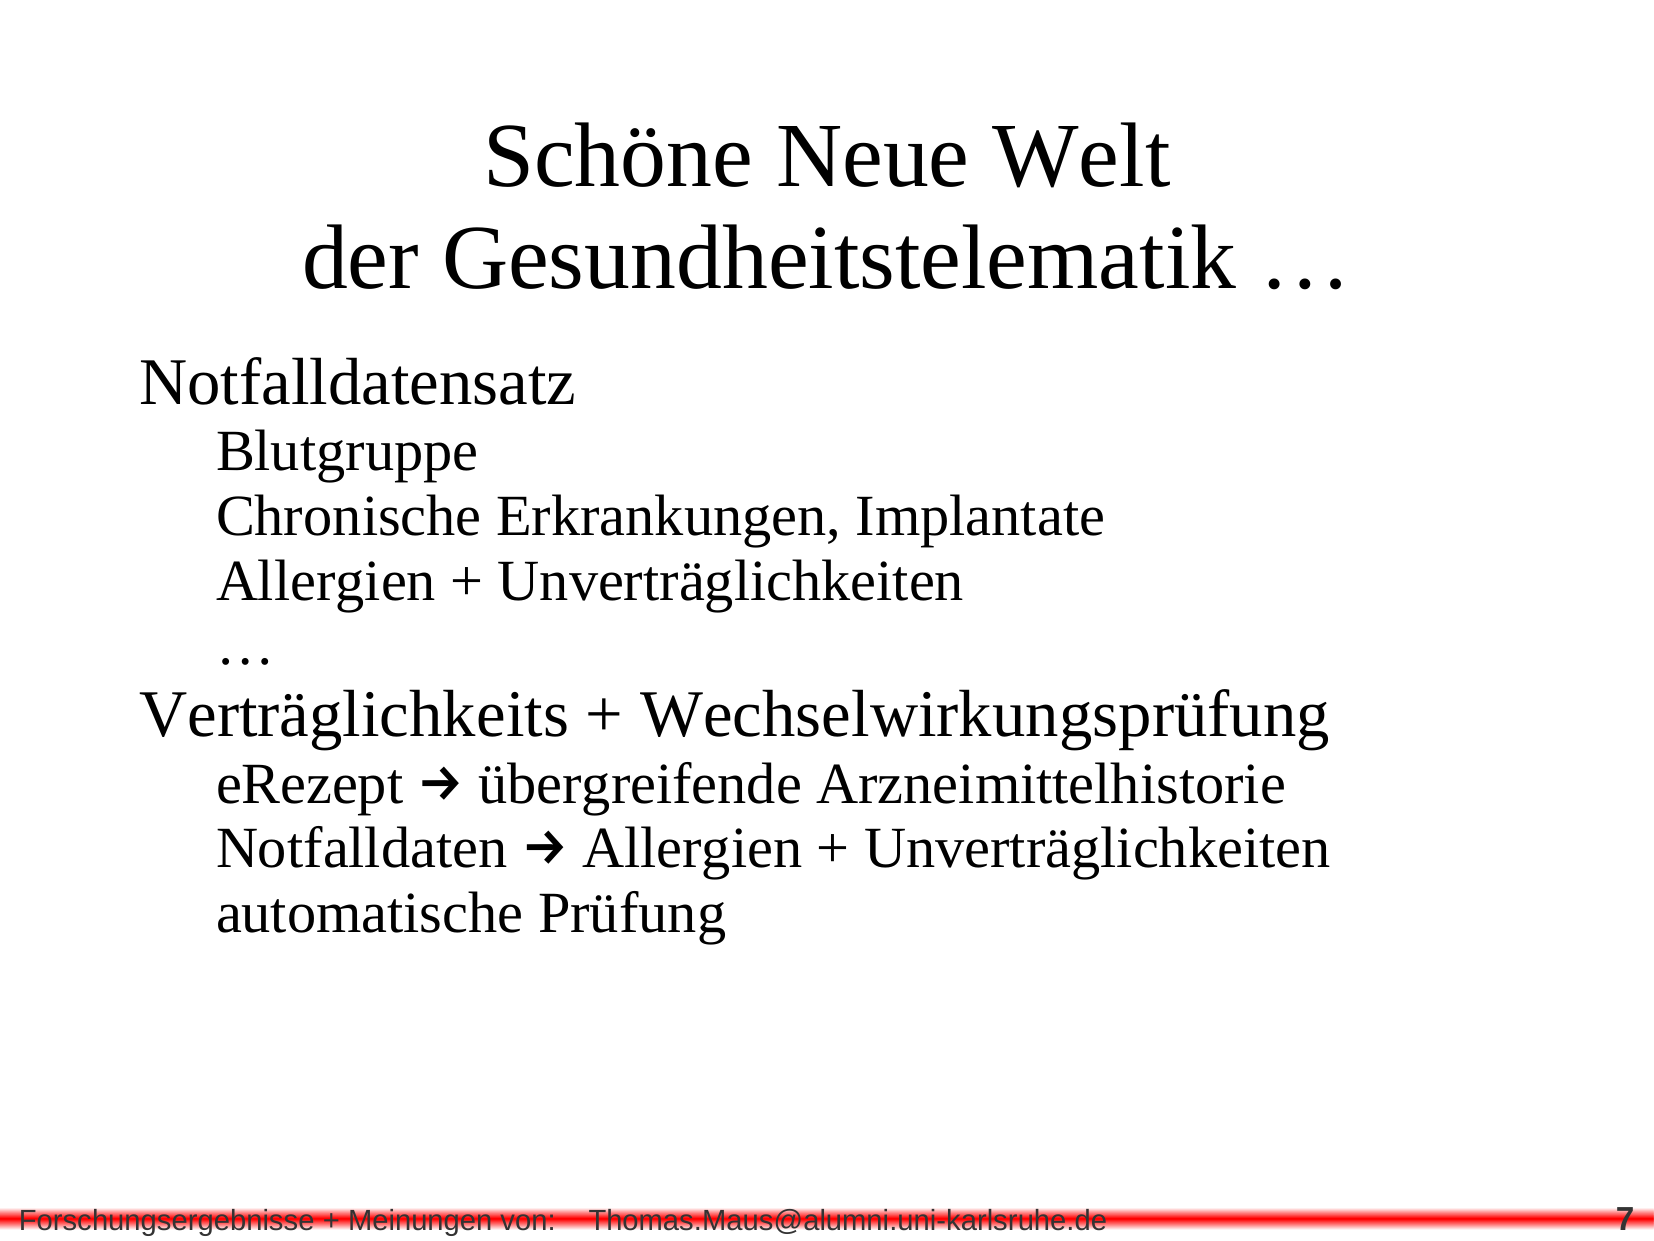

# Schöne Neue Welt der Gesundheitstelematik …
Notfalldatensatz
Blutgruppe
Chronische Erkrankungen, Implantate
Allergien + Unverträglichkeiten
…
Verträglichkeits + Wechselwirkungsprüfung
eRezept → übergreifende Arzneimittelhistorie
Notfalldaten → Allergien + Unverträglichkeiten
automatische Prüfung